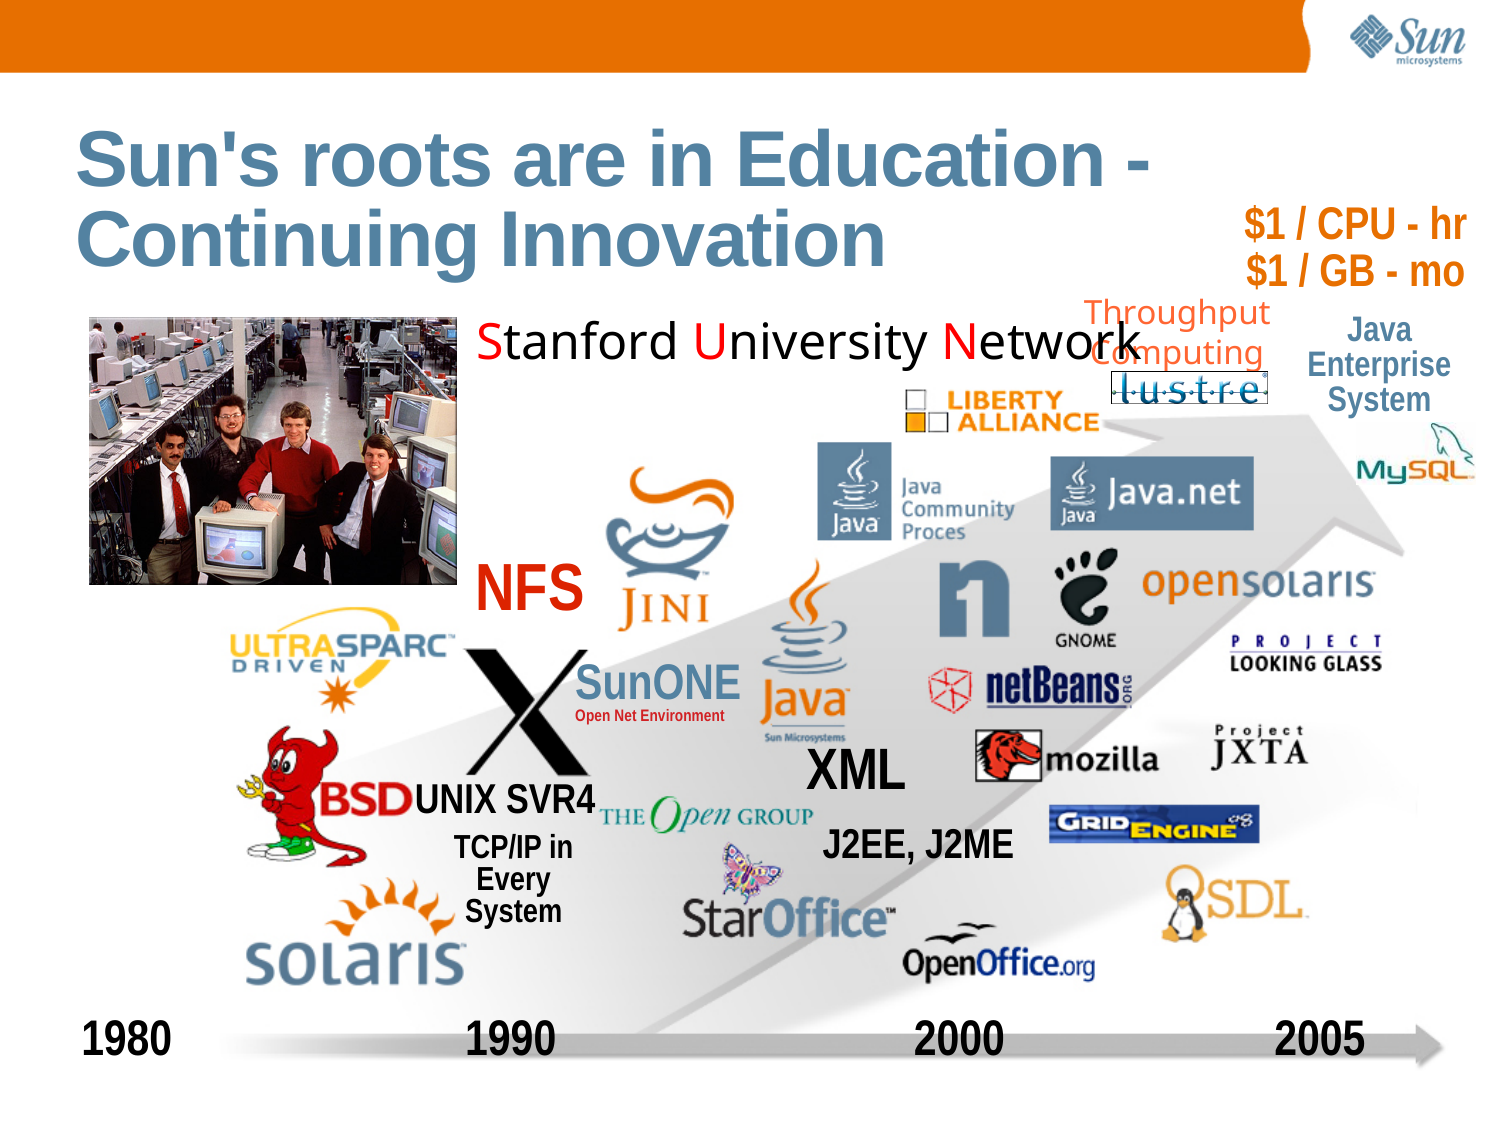

# Sun's roots are in Education - Continuing Innovation
$1 / CPU - hr
$1 / GB - mo
Throughput
Computing
Stanford University Network
Java
Enterprise
System
NFS
SunONE
Open Net Environment
XML
UNIX SVR4
J2EE, J2ME
TCP/IP in
Every System
1980
1990
2000
2005